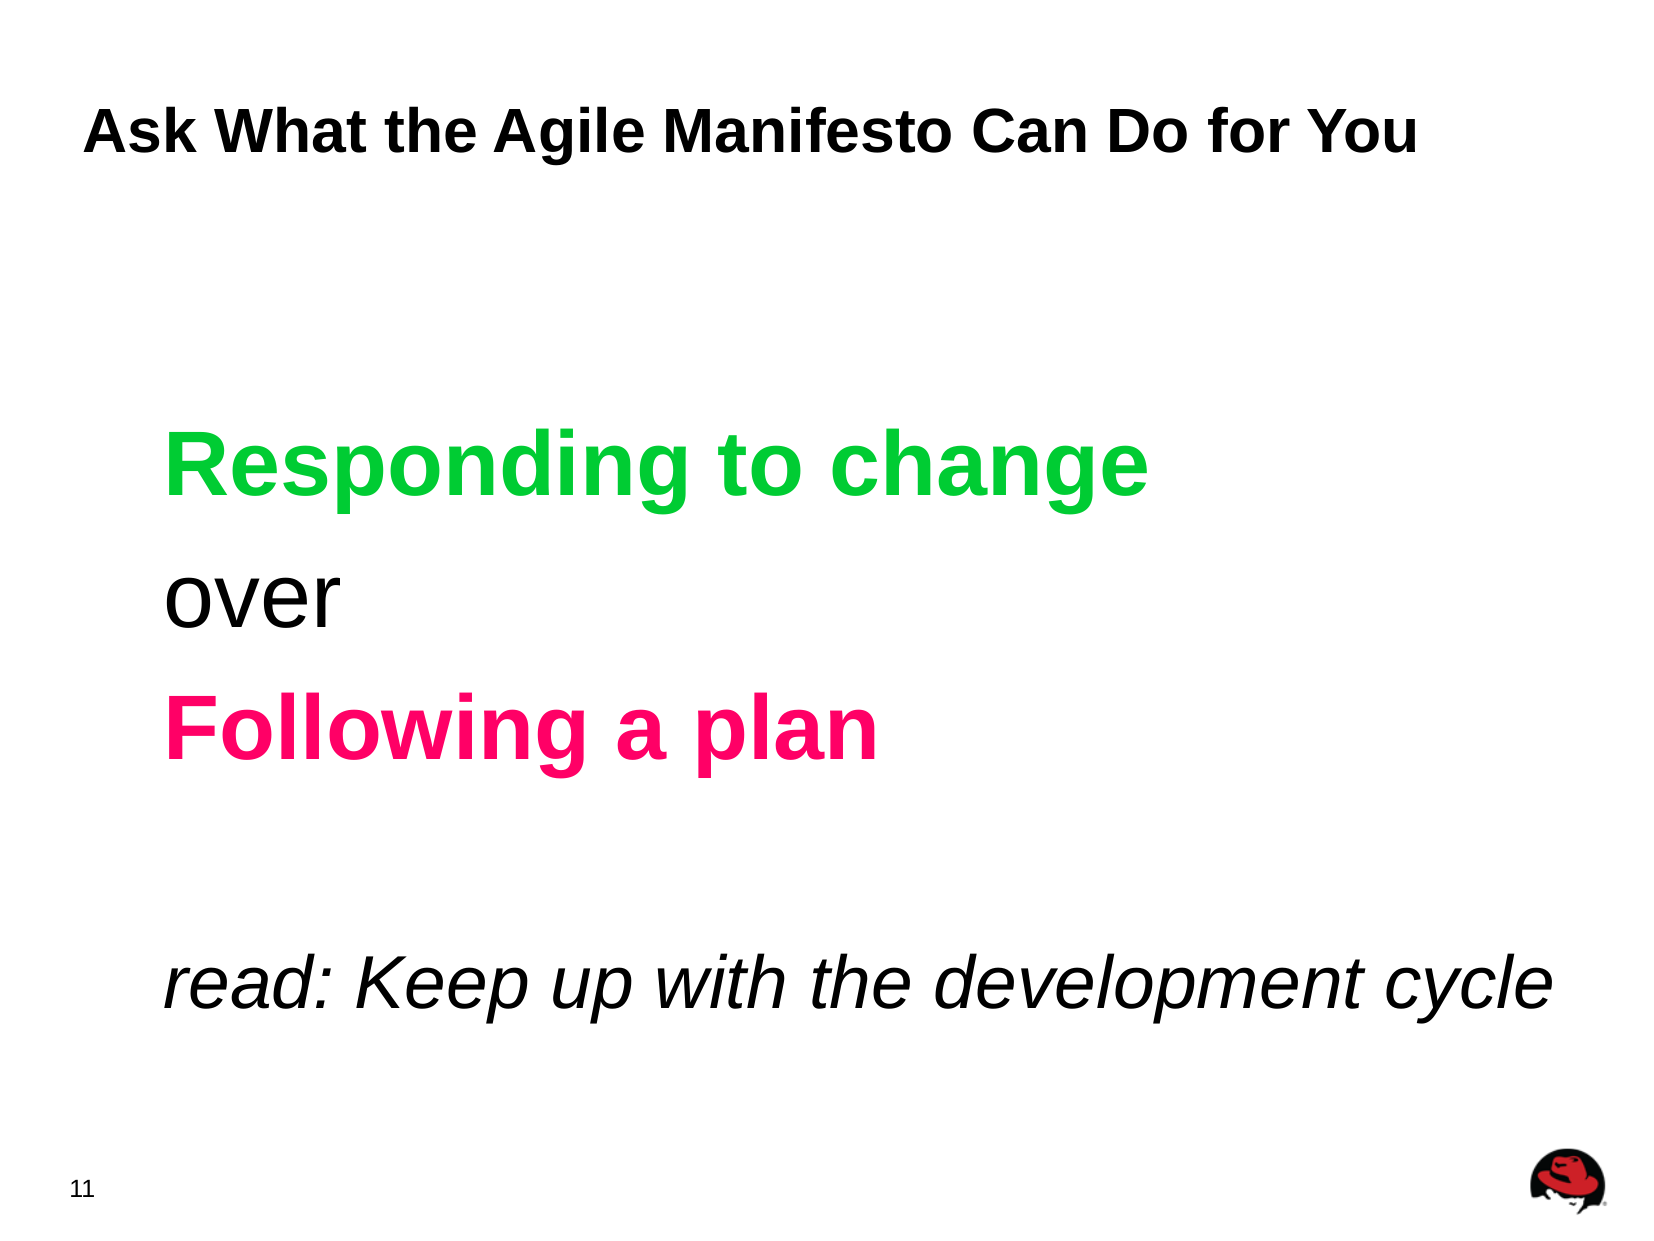

# Ask What the Agile Manifesto Can Do for You
Responding to change
over
Following a plan
read: Keep up with the development cycle